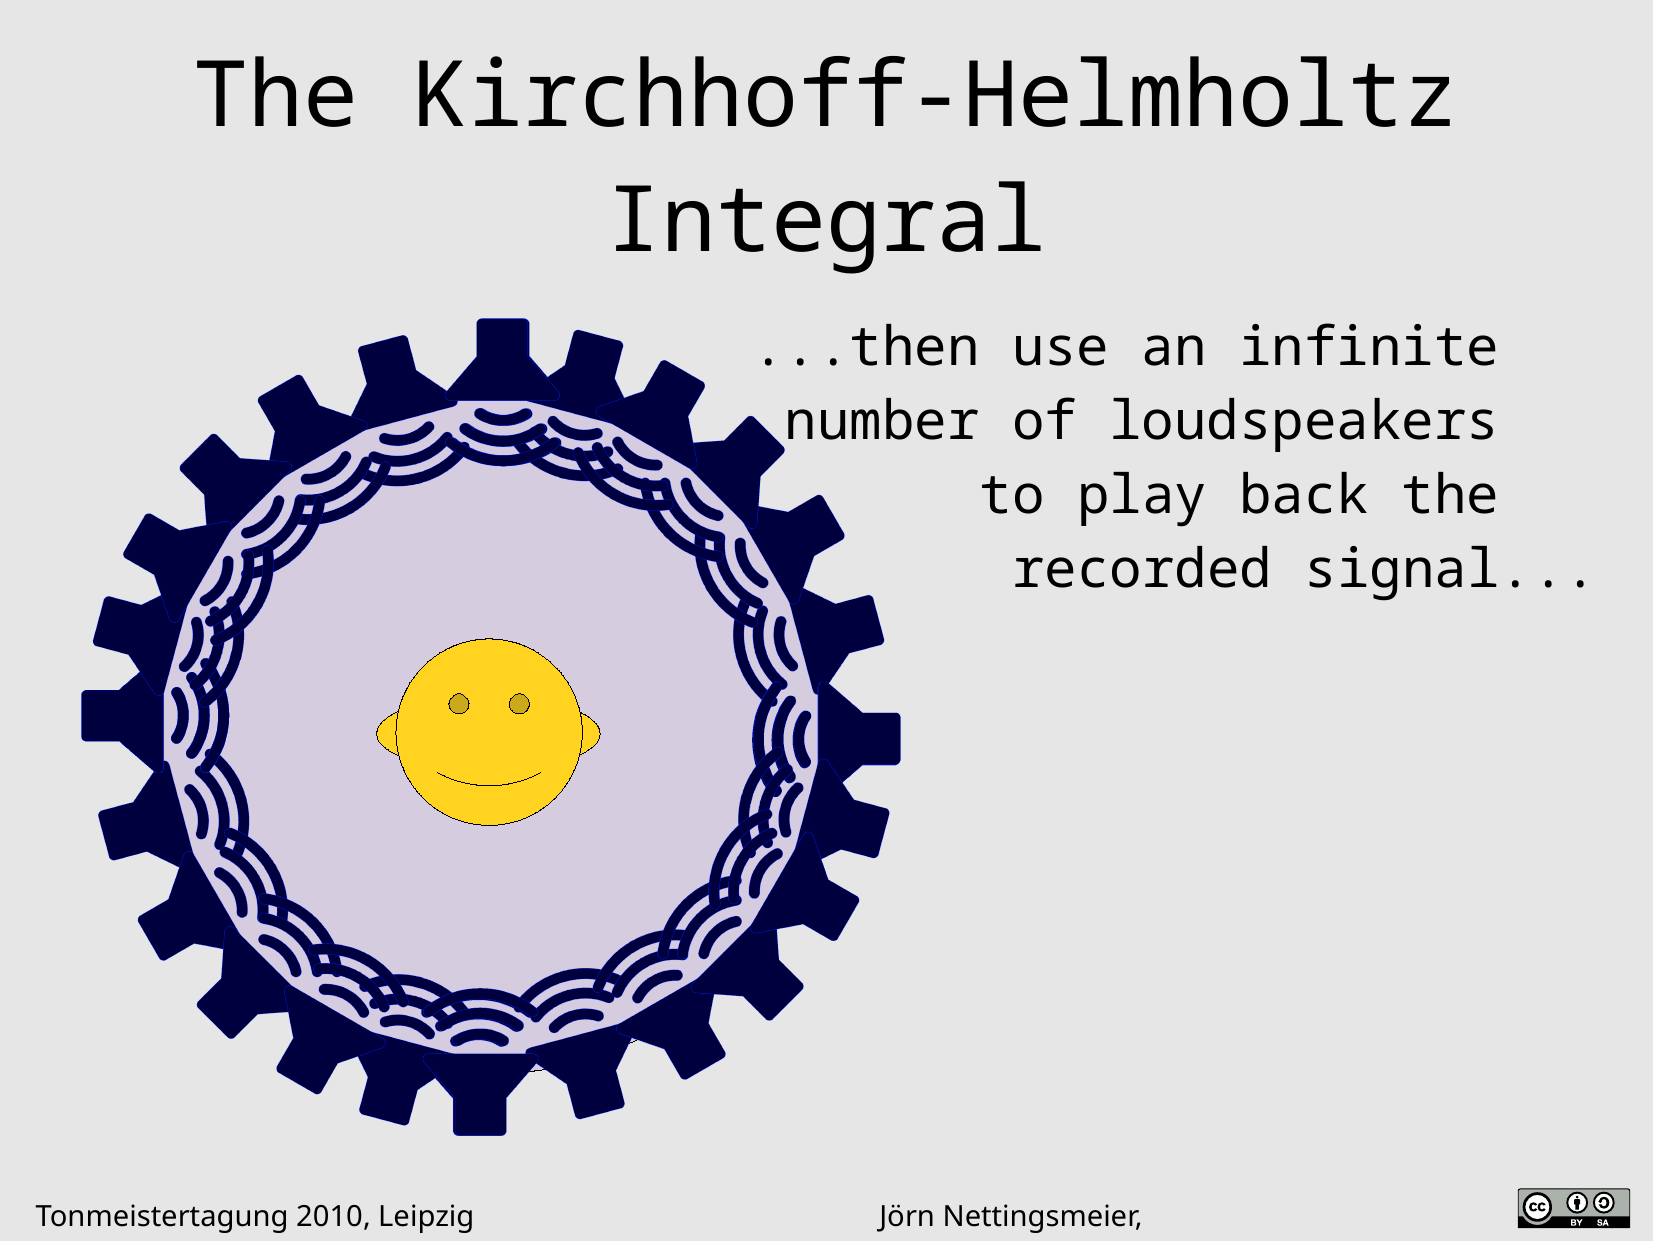

# The Kirchhoff-Helmholtz Integral
...then use an infinite
 number of loudspeakers
 to play back the
 recorded signal...